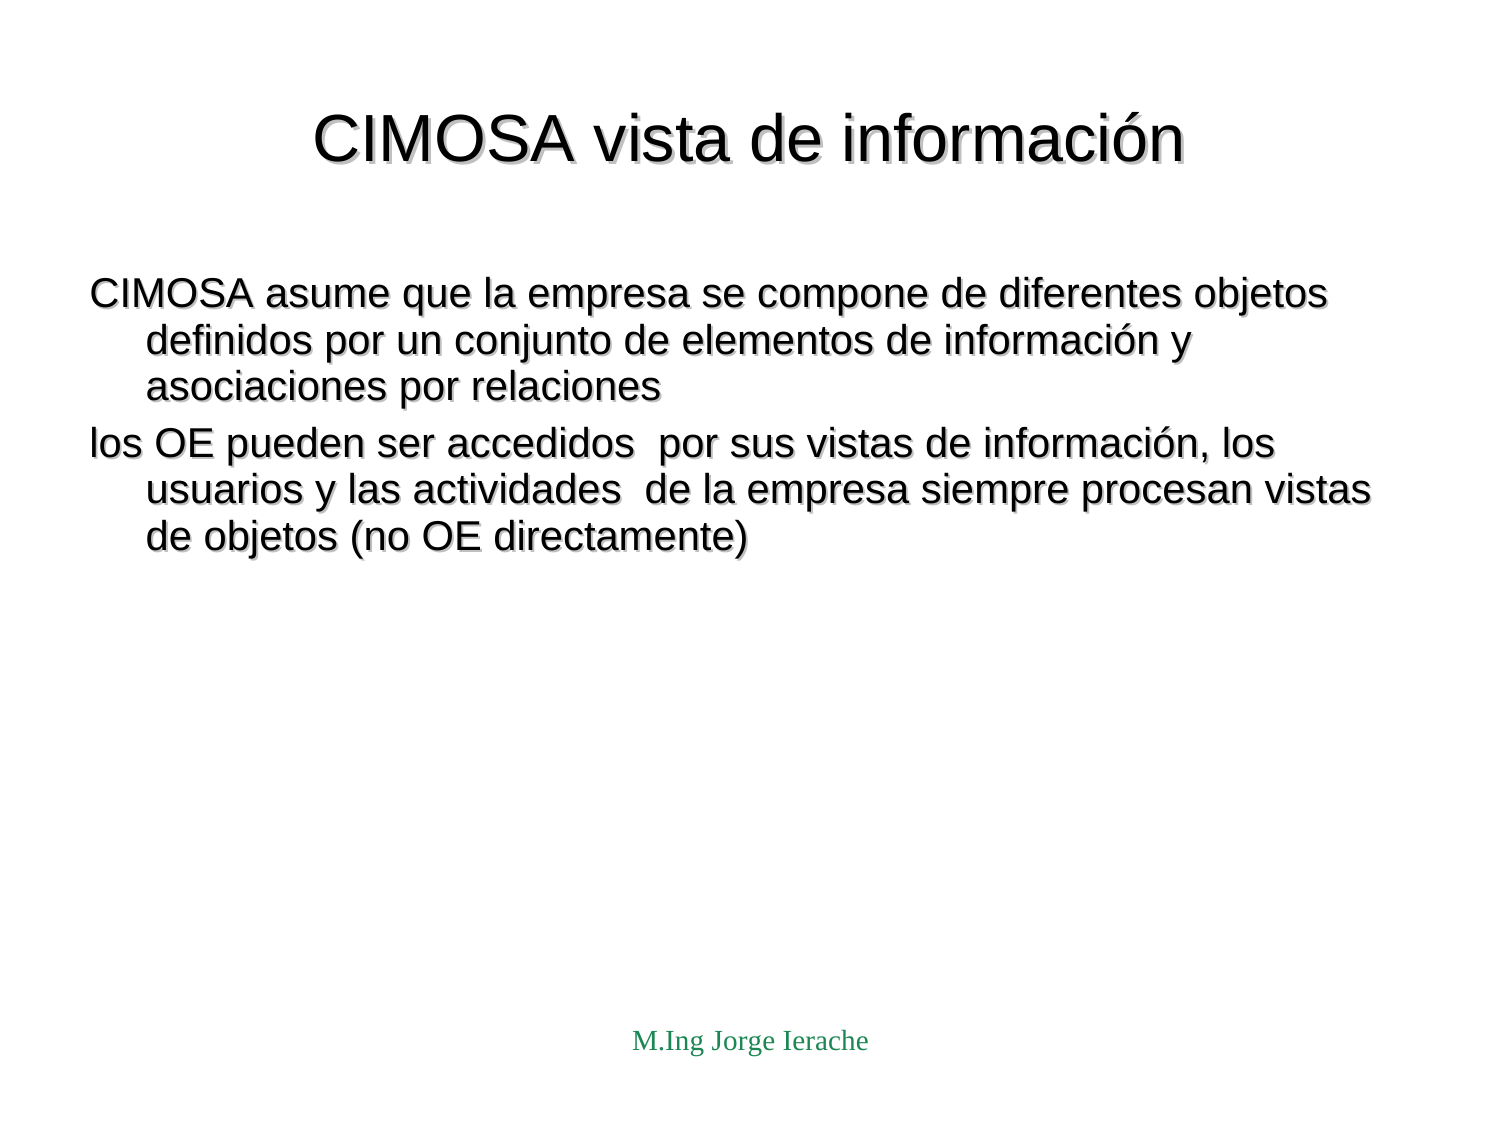

# CIMOSA vista de información
CIMOSA asume que la empresa se compone de diferentes objetos definidos por un conjunto de elementos de información y asociaciones por relaciones
los OE pueden ser accedidos por sus vistas de información, los usuarios y las actividades de la empresa siempre procesan vistas de objetos (no OE directamente)
M.Ing Jorge Ierache